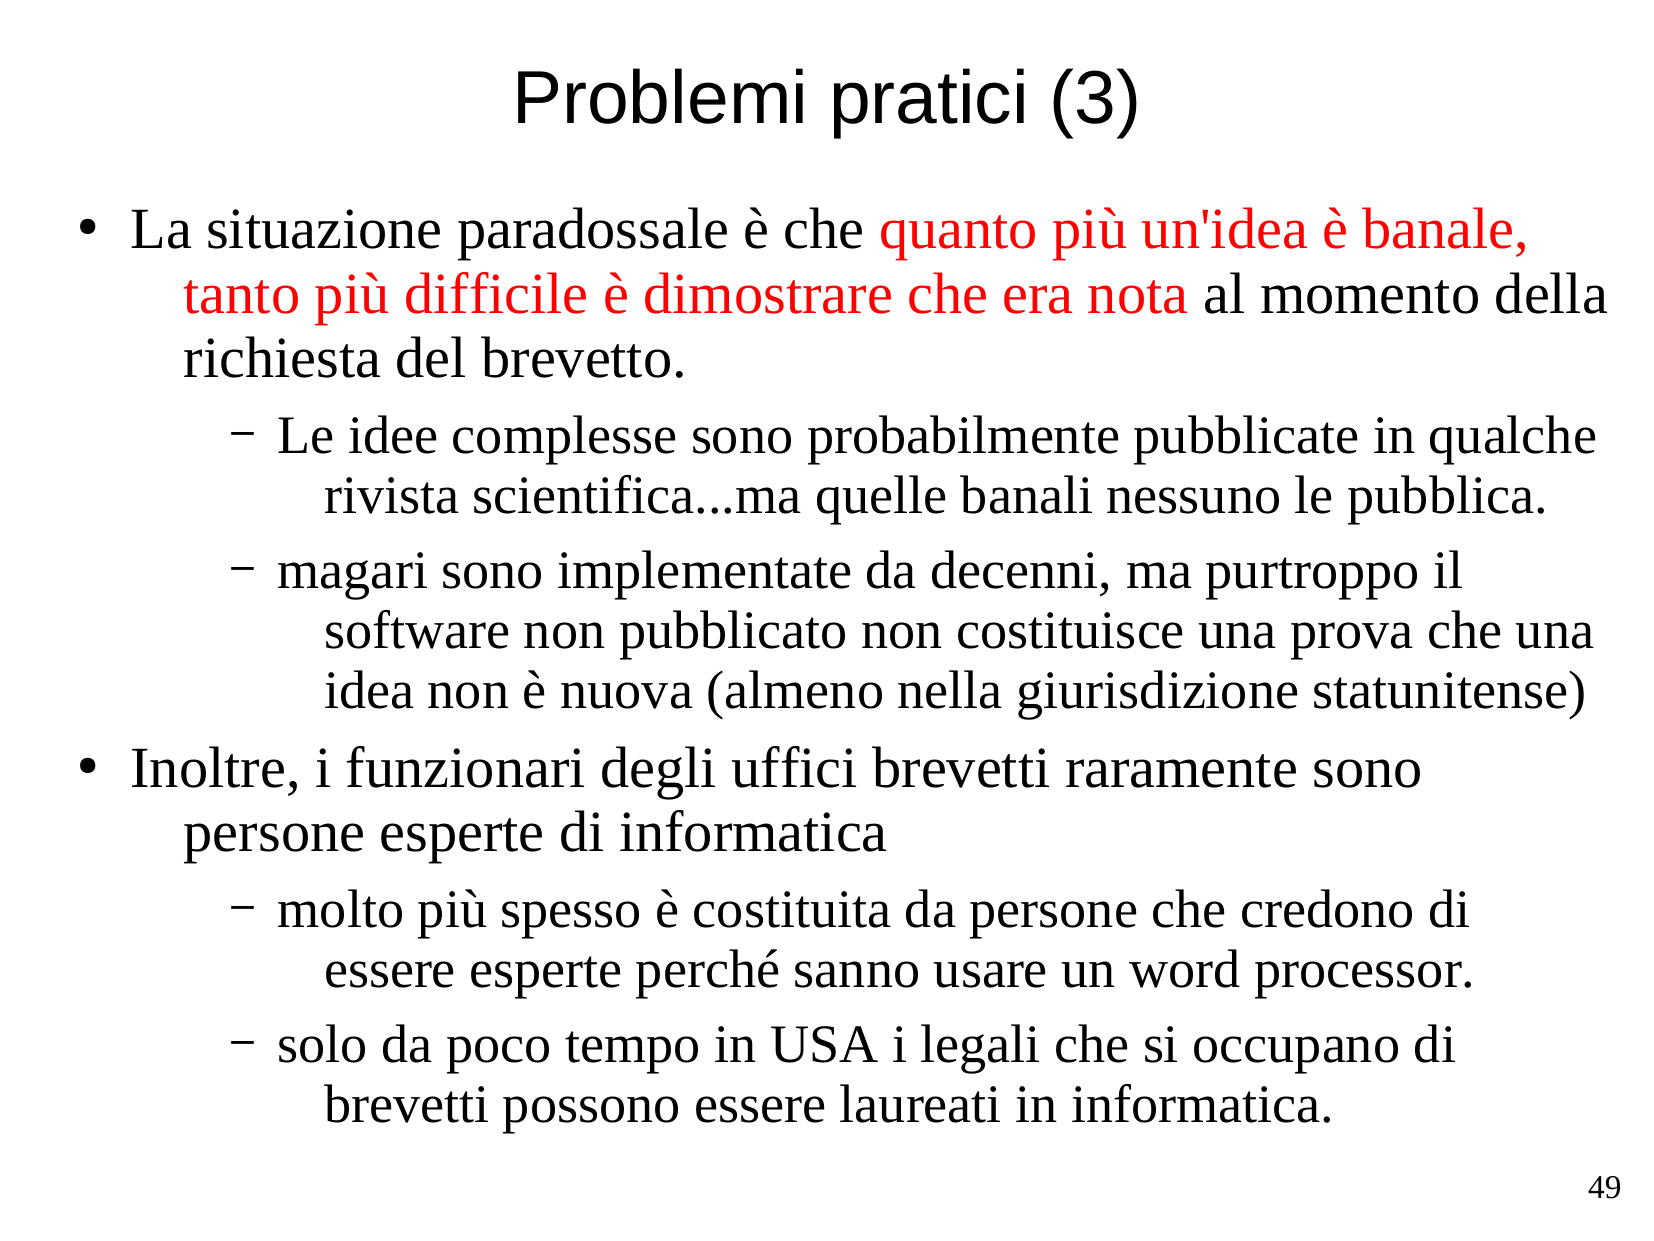

# Problemi pratici (3)
La situazione paradossale è che quanto più un'idea è banale, tanto più difficile è dimostrare che era nota al momento della richiesta del brevetto.
Le idee complesse sono probabilmente pubblicate in qualche rivista scientifica...ma quelle banali nessuno le pubblica.
magari sono implementate da decenni, ma purtroppo il software non pubblicato non costituisce una prova che una idea non è nuova (almeno nella giurisdizione statunitense)
Inoltre, i funzionari degli uffici brevetti raramente sono persone esperte di informatica
molto più spesso è costituita da persone che credono di essere esperte perché sanno usare un word processor.
solo da poco tempo in USA i legali che si occupano di brevetti possono essere laureati in informatica.